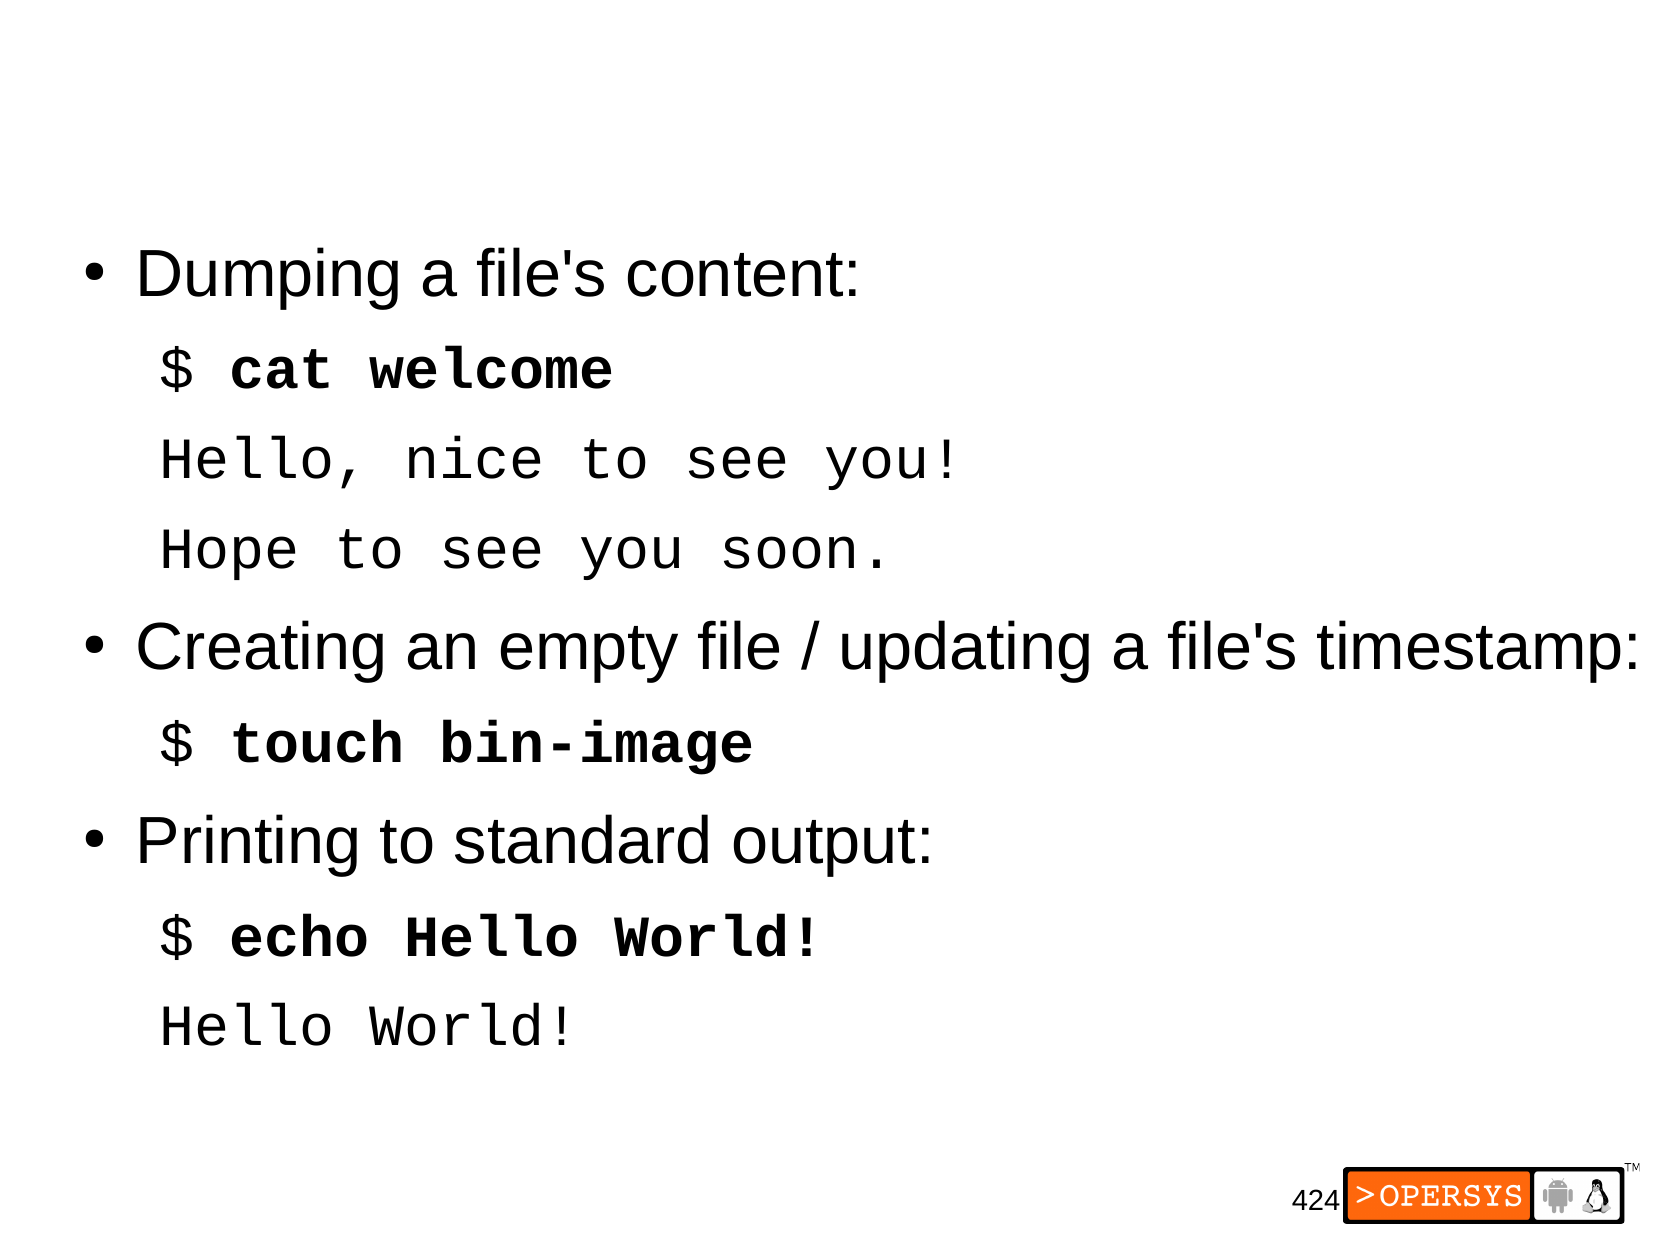

# Dumping a file's content:
$ cat welcome
Hello, nice to see you!
Hope to see you soon.
Creating an empty file / updating a file's timestamp:
$ touch bin-image
Printing to standard output:
$ echo Hello World!
Hello World!